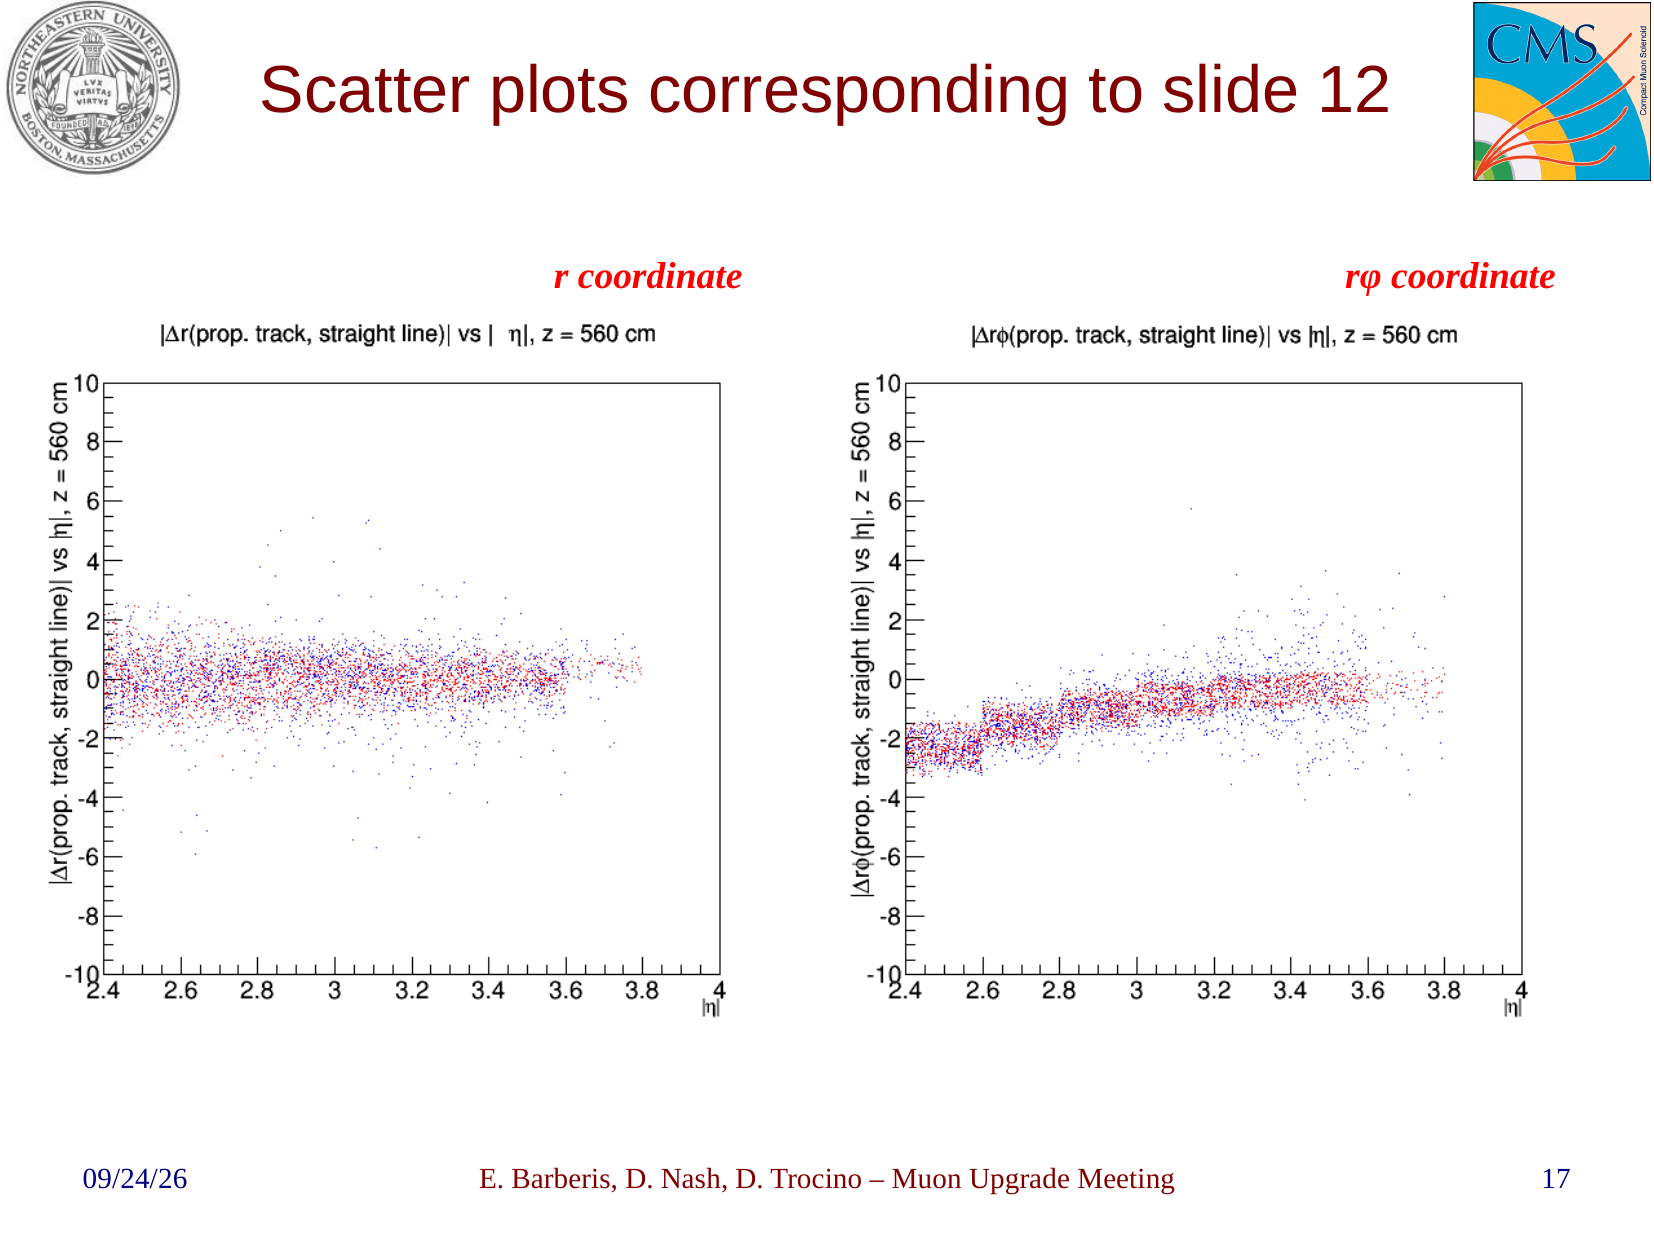

# Scatter plots corresponding to slide 12
r coordinate
rφ coordinate
D. Trocino - Meeting
17